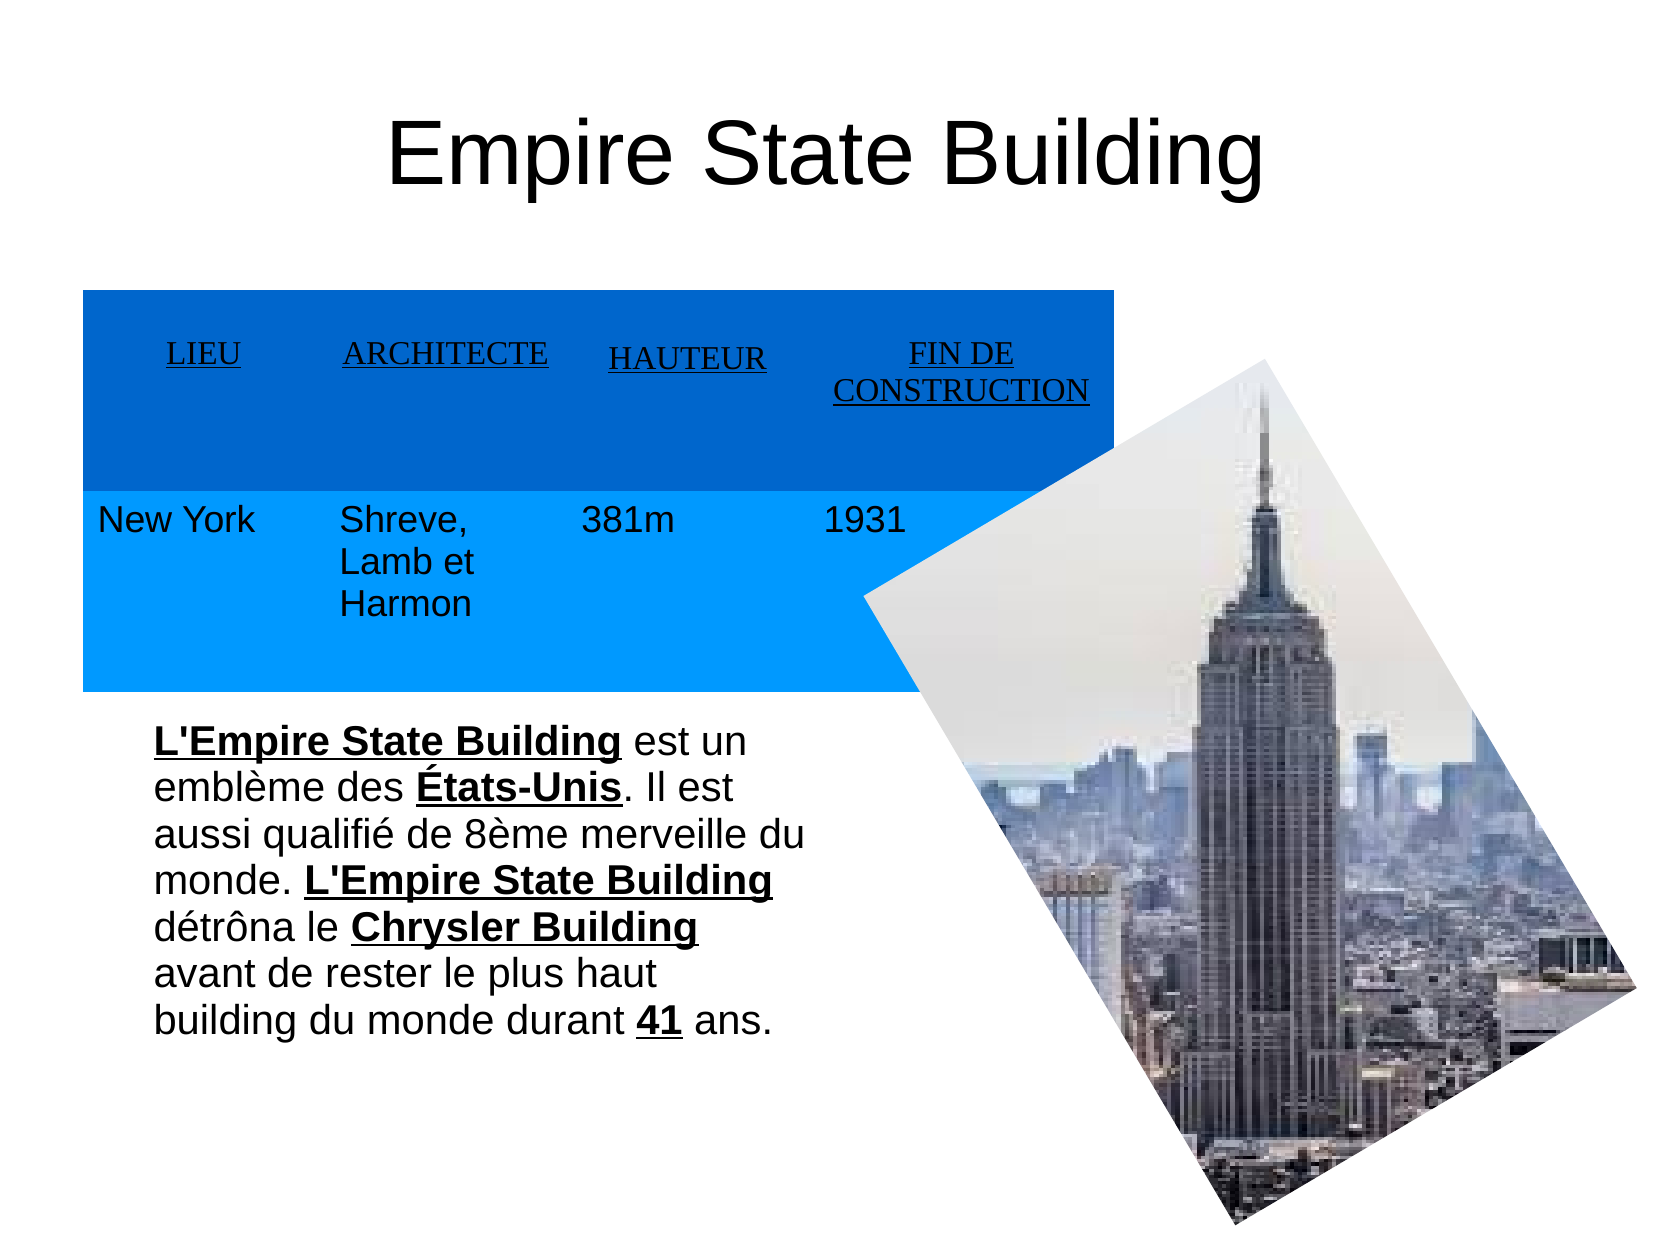

# Empire State Building
| LIEU | ARCHITECTE | HAUTEUR | FIN DE CONSTRUCTION |
| --- | --- | --- | --- |
| New York | Shreve, Lamb et Harmon | 381m | 1931 |
L'Empire State Building est un emblème des États-Unis. Il est aussi qualifié de 8ème merveille du monde. L'Empire State Building détrôna le Chrysler Building avant de rester le plus haut building du monde durant 41 ans.